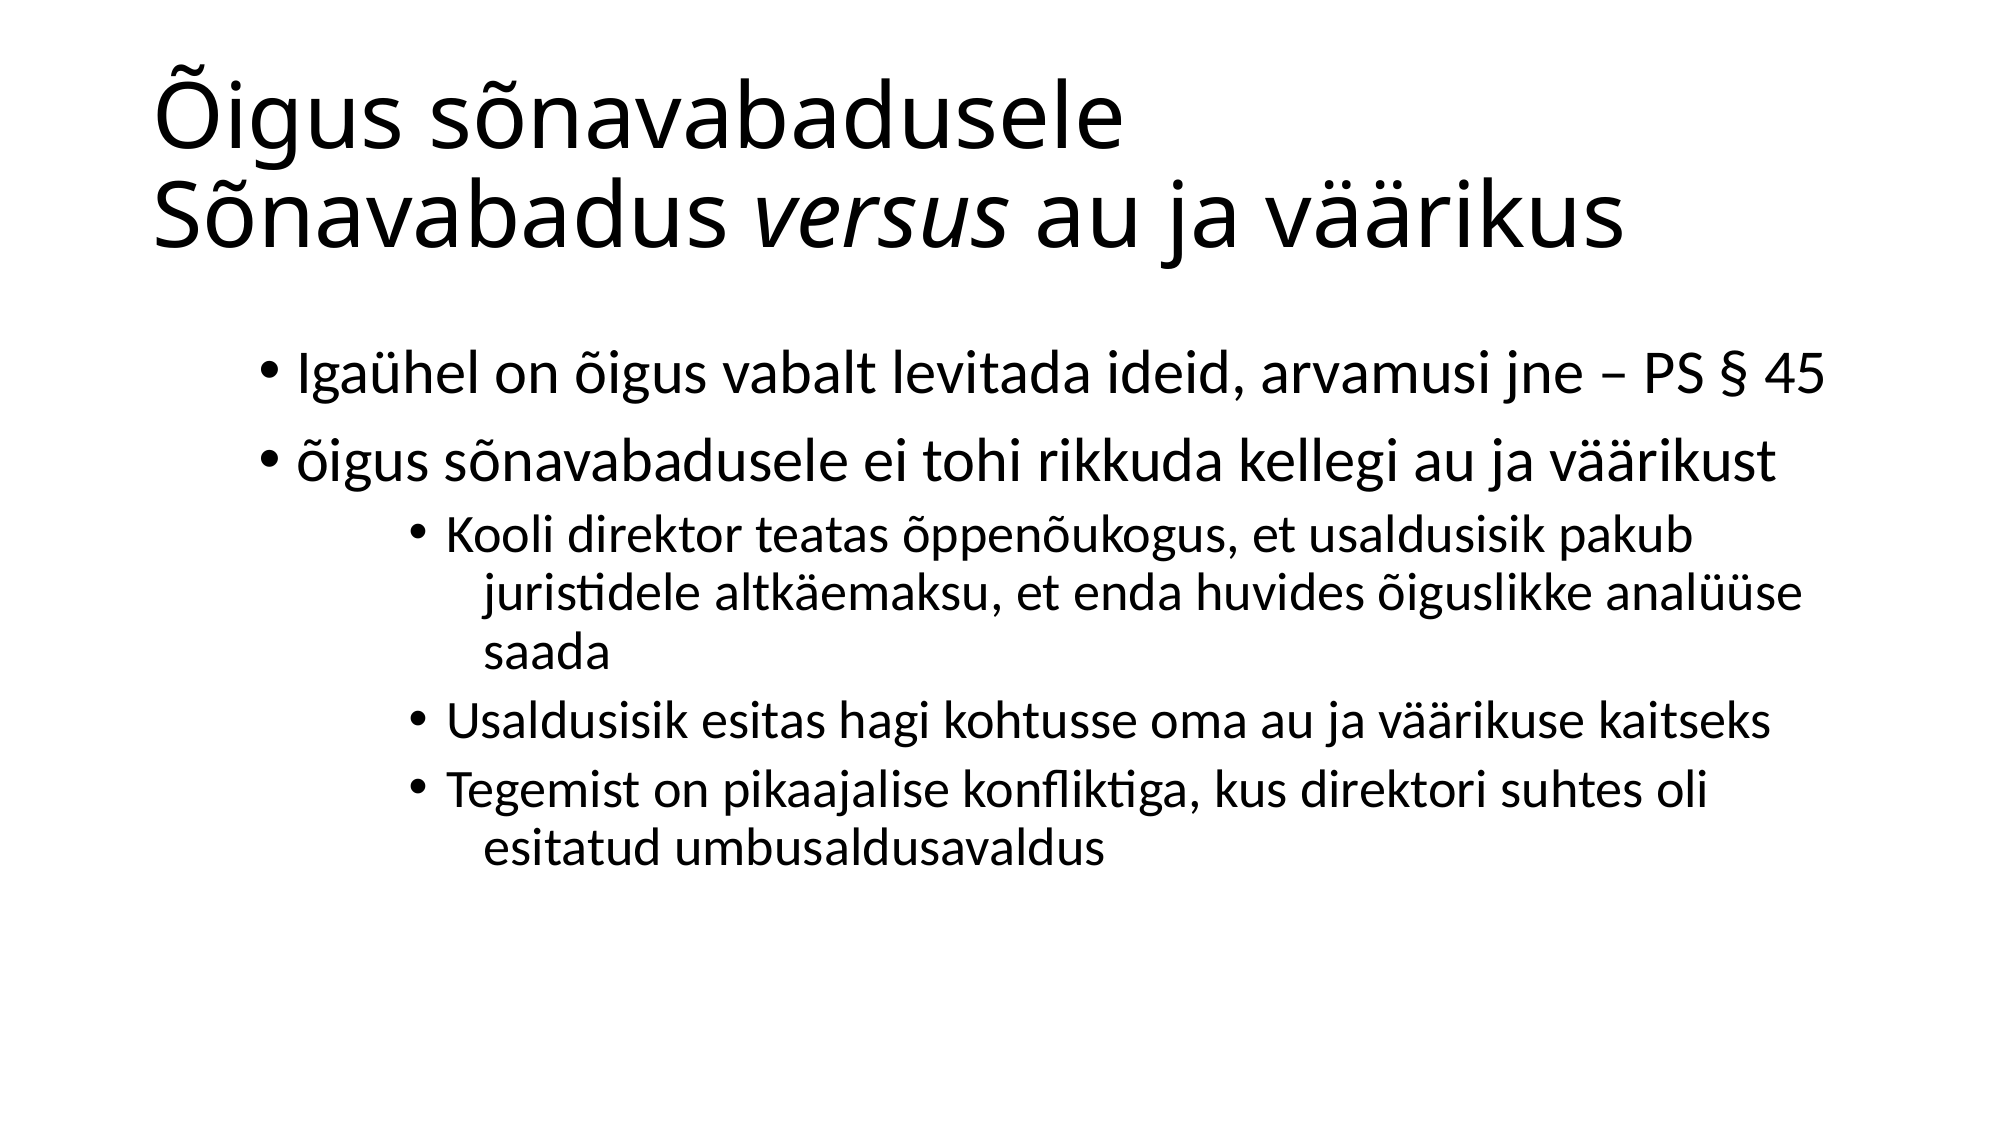

# Õigus sõnavabadusele Sõnavabadus versus au ja väärikus
Igaühel on õigus vabalt levitada ideid, arvamusi jne – PS § 45
õigus sõnavabadusele ei tohi rikkuda kellegi au ja väärikust
Kooli direktor teatas õppenõukogus, et usaldusisik pakub juristidele altkäemaksu, et enda huvides õiguslikke analüüse saada
Usaldusisik esitas hagi kohtusse oma au ja väärikuse kaitseks
Tegemist on pikaajalise konfliktiga, kus direktori suhtes oli esitatud umbusaldusavaldus